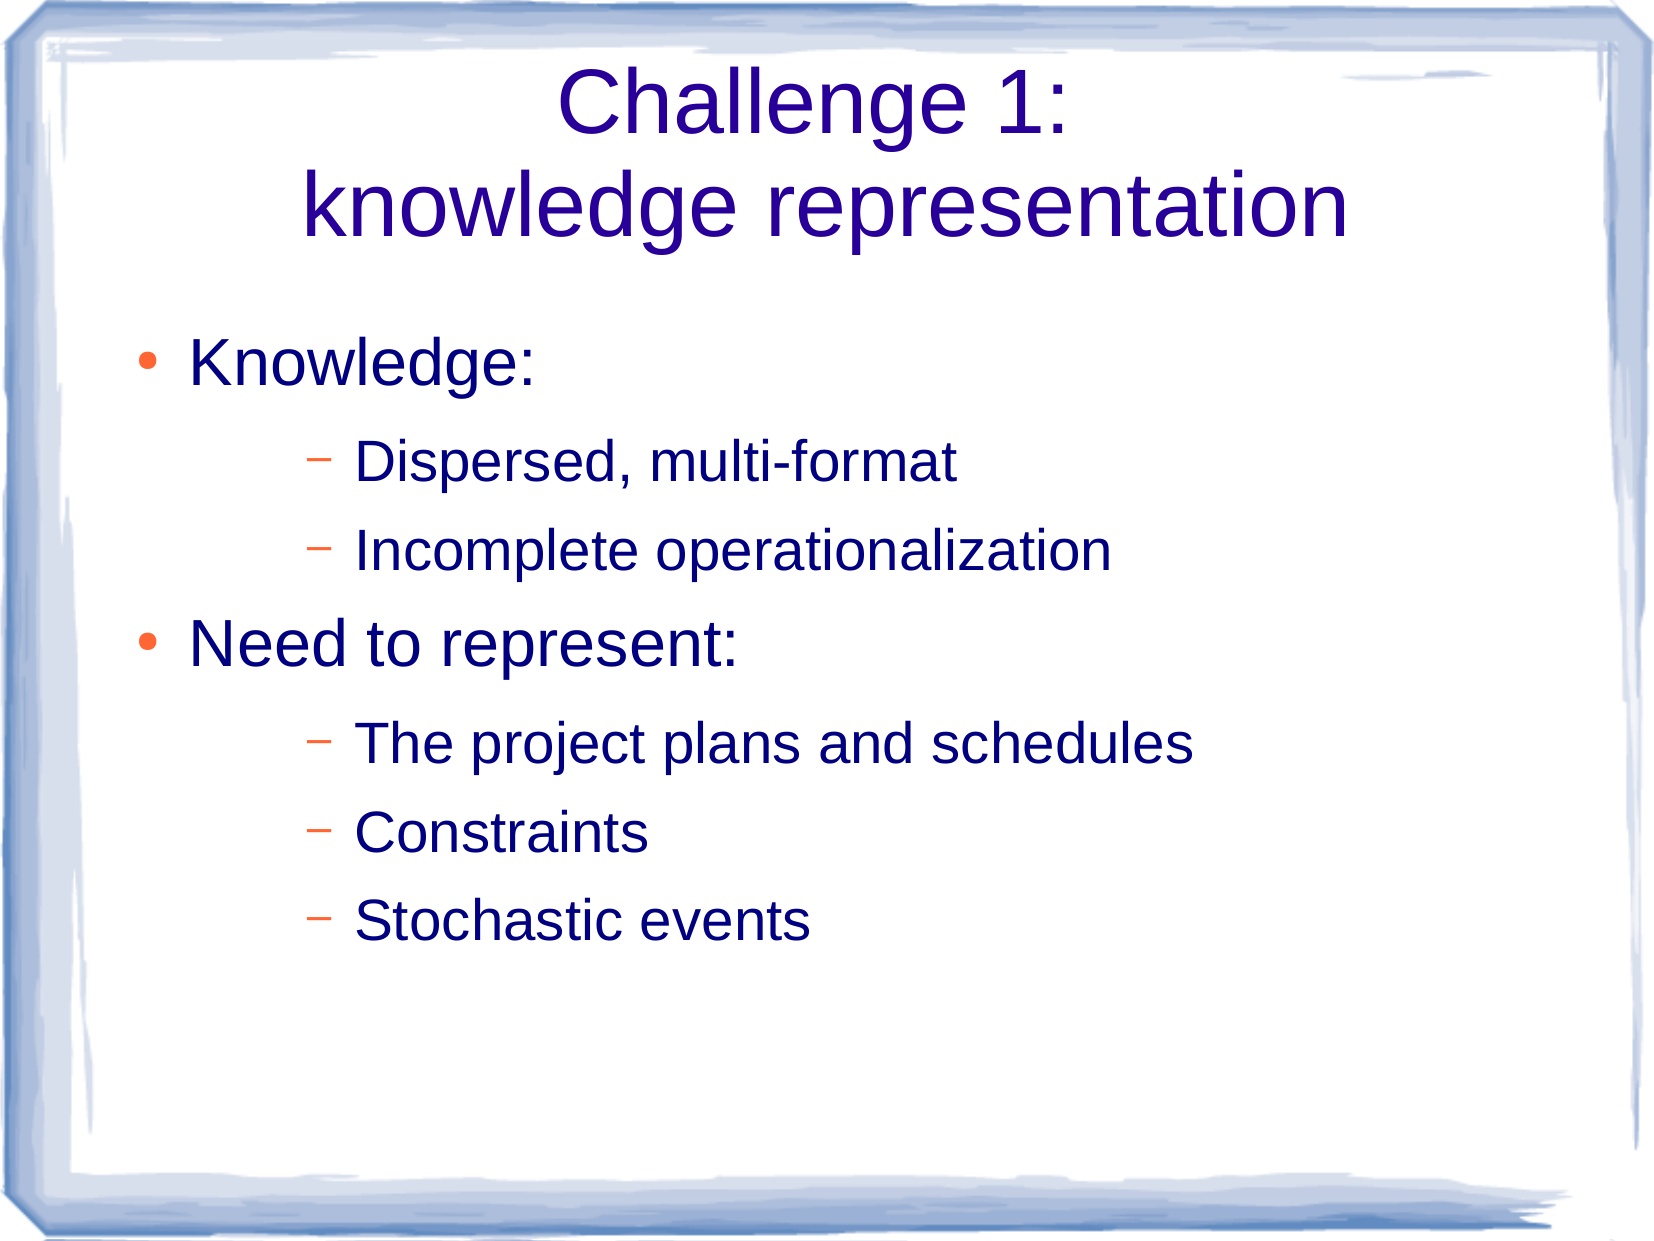

# Challenge 1: knowledge representation
Knowledge:
Dispersed, multi-format
Incomplete operationalization
Need to represent:
The project plans and schedules
Constraints
Stochastic events